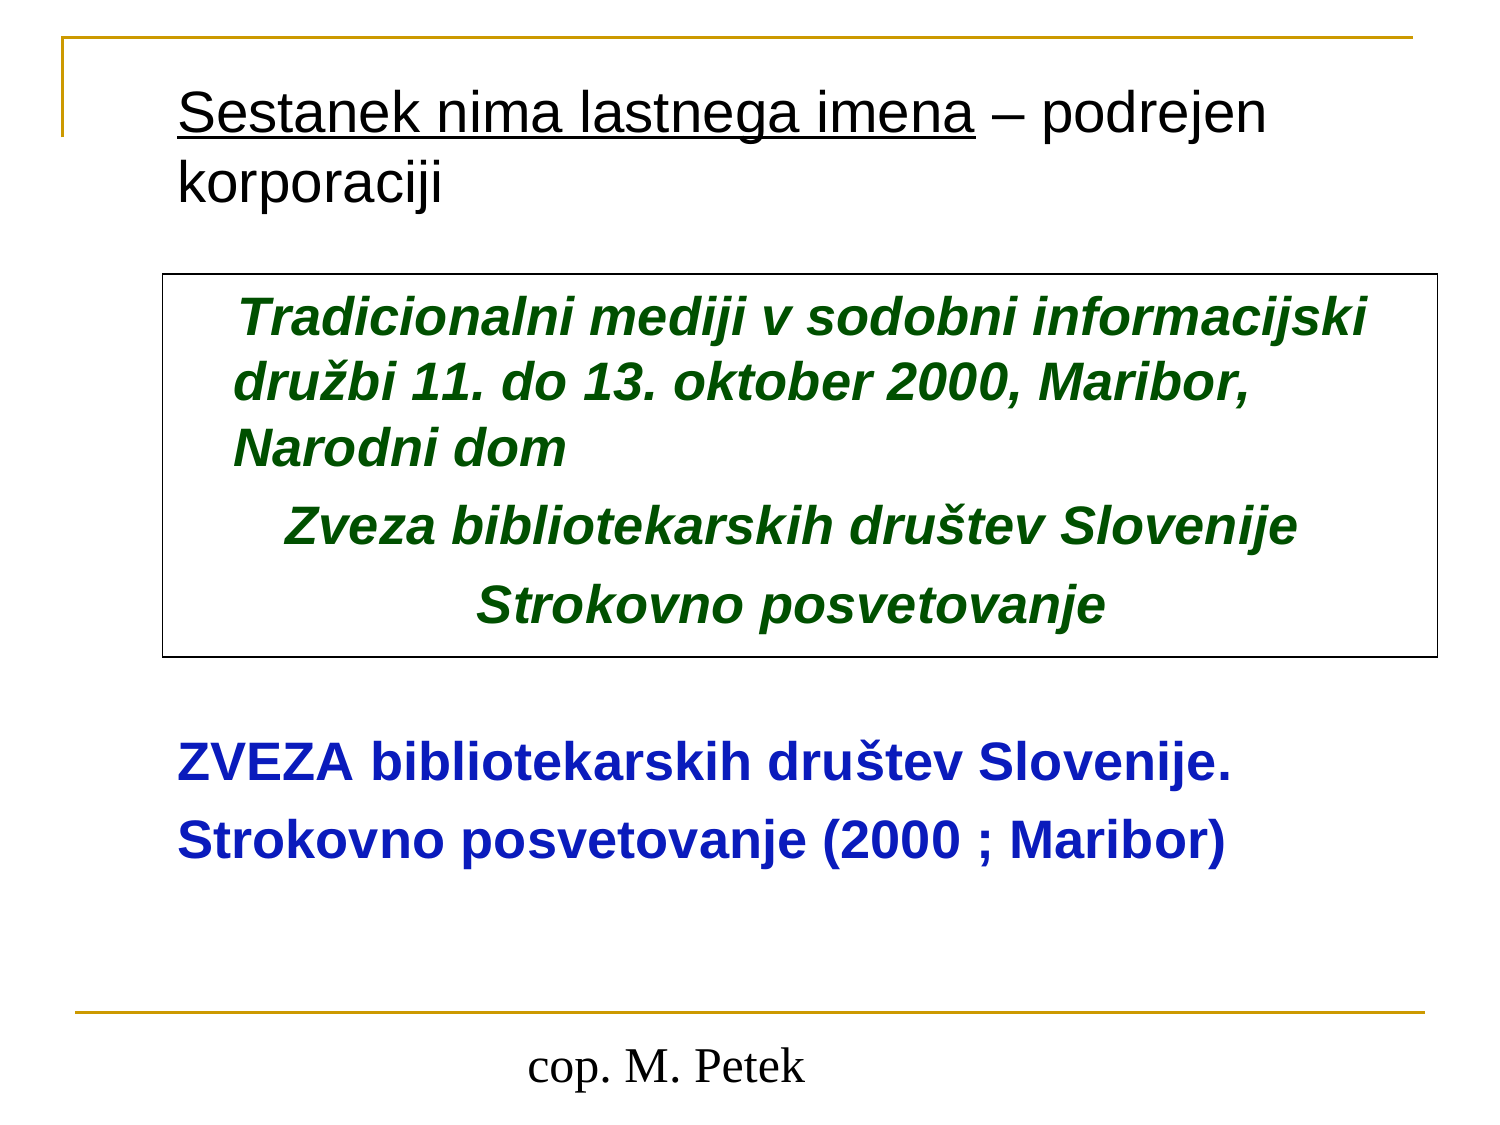

Sestanek nima lastnega imena – podrejen korporaciji
# Tradicionalni mediji v sodobni informacijski družbi 11. do 13. oktober 2000, Maribor, Narodni dom
Zveza bibliotekarskih društev Slovenije
Strokovno posvetovanje
ZVEZA bibliotekarskih društev Slovenije.
Strokovno posvetovanje (2000 ; Maribor)
cop. M. Petek